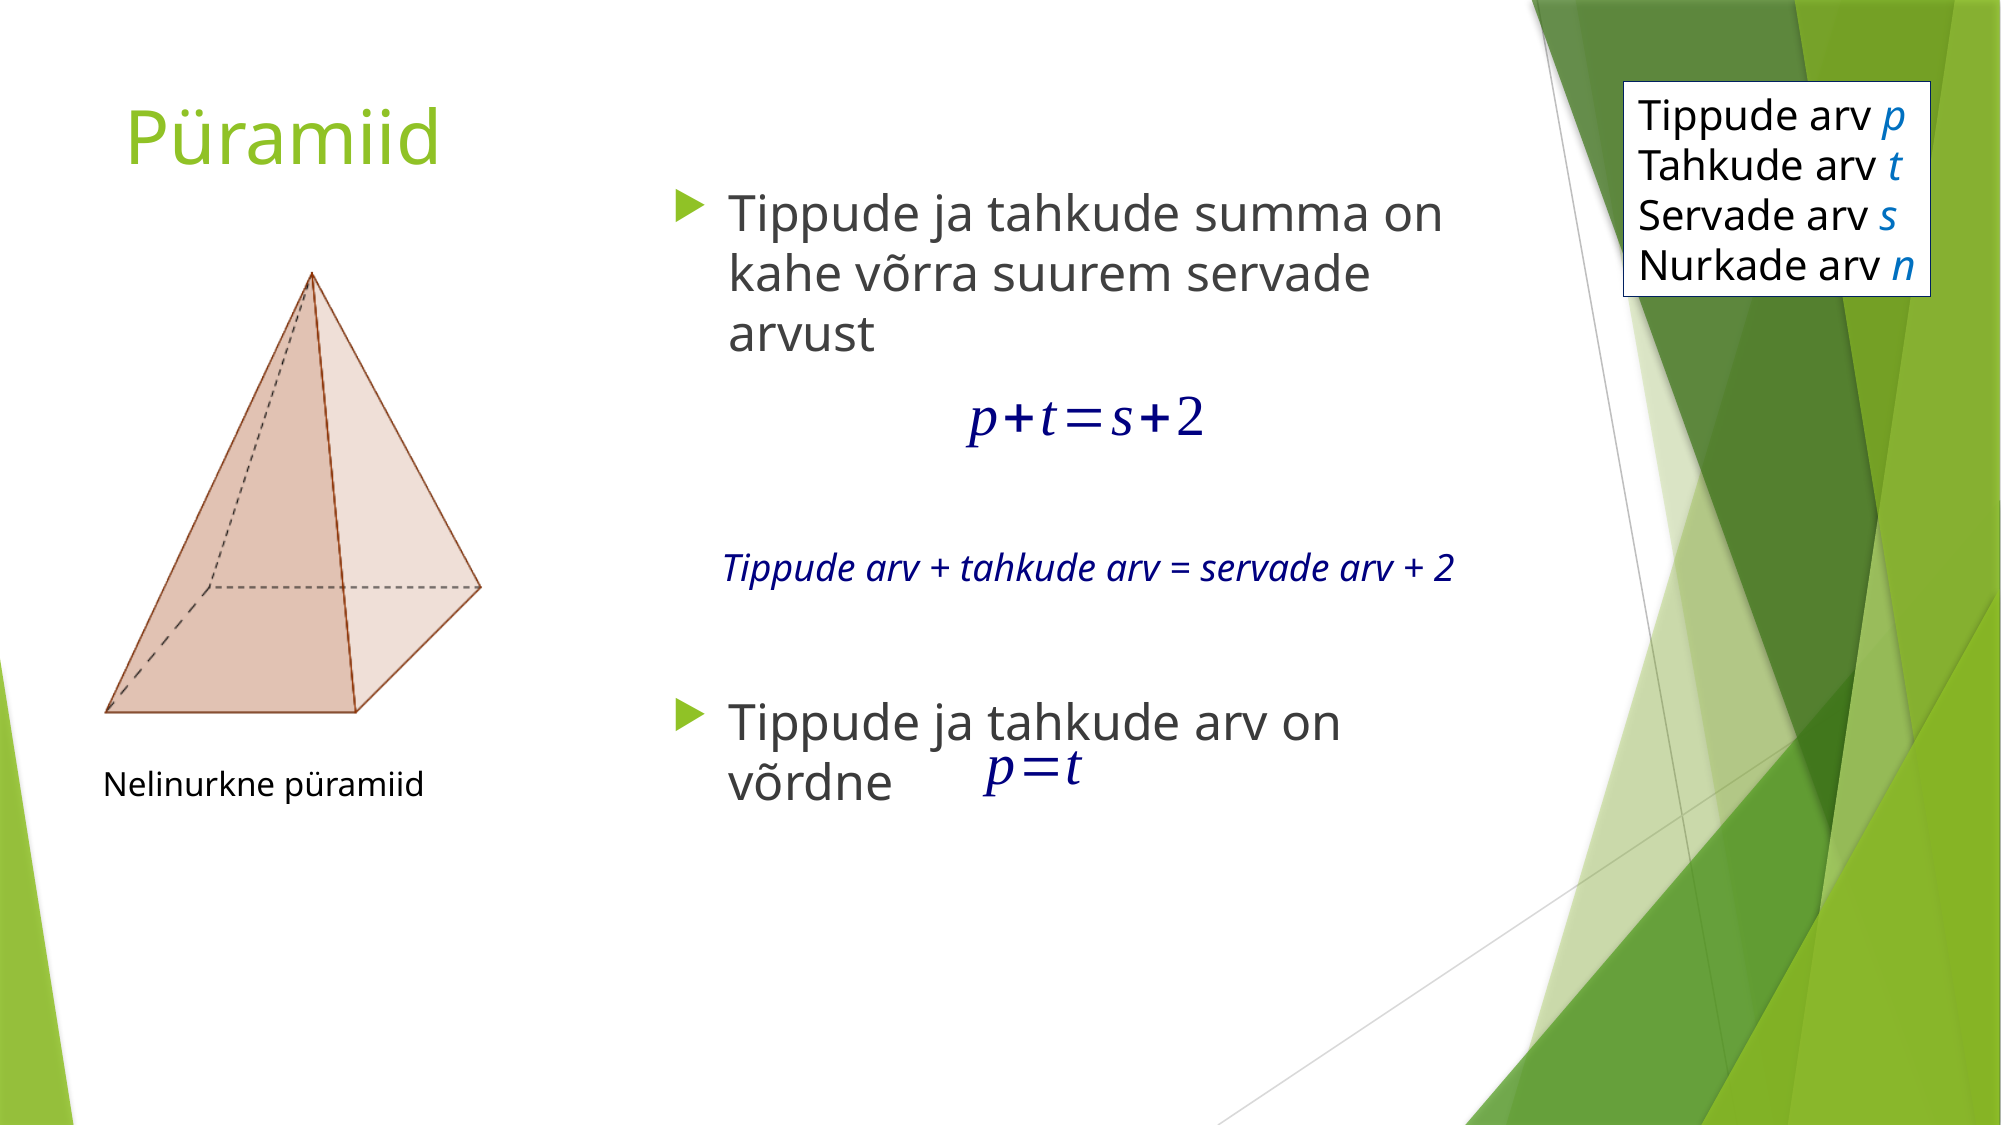

Tippude arv p
Tahkude arv t
Servade arv s
Nurkade arv n
# Püramiid
Tippude ja tahkude summa on kahe võrra suurem servade arvust
Tippude arv + tahkude arv = servade arv + 2
Tippude ja tahkude arv on võrdne
Nelinurkne püramiid